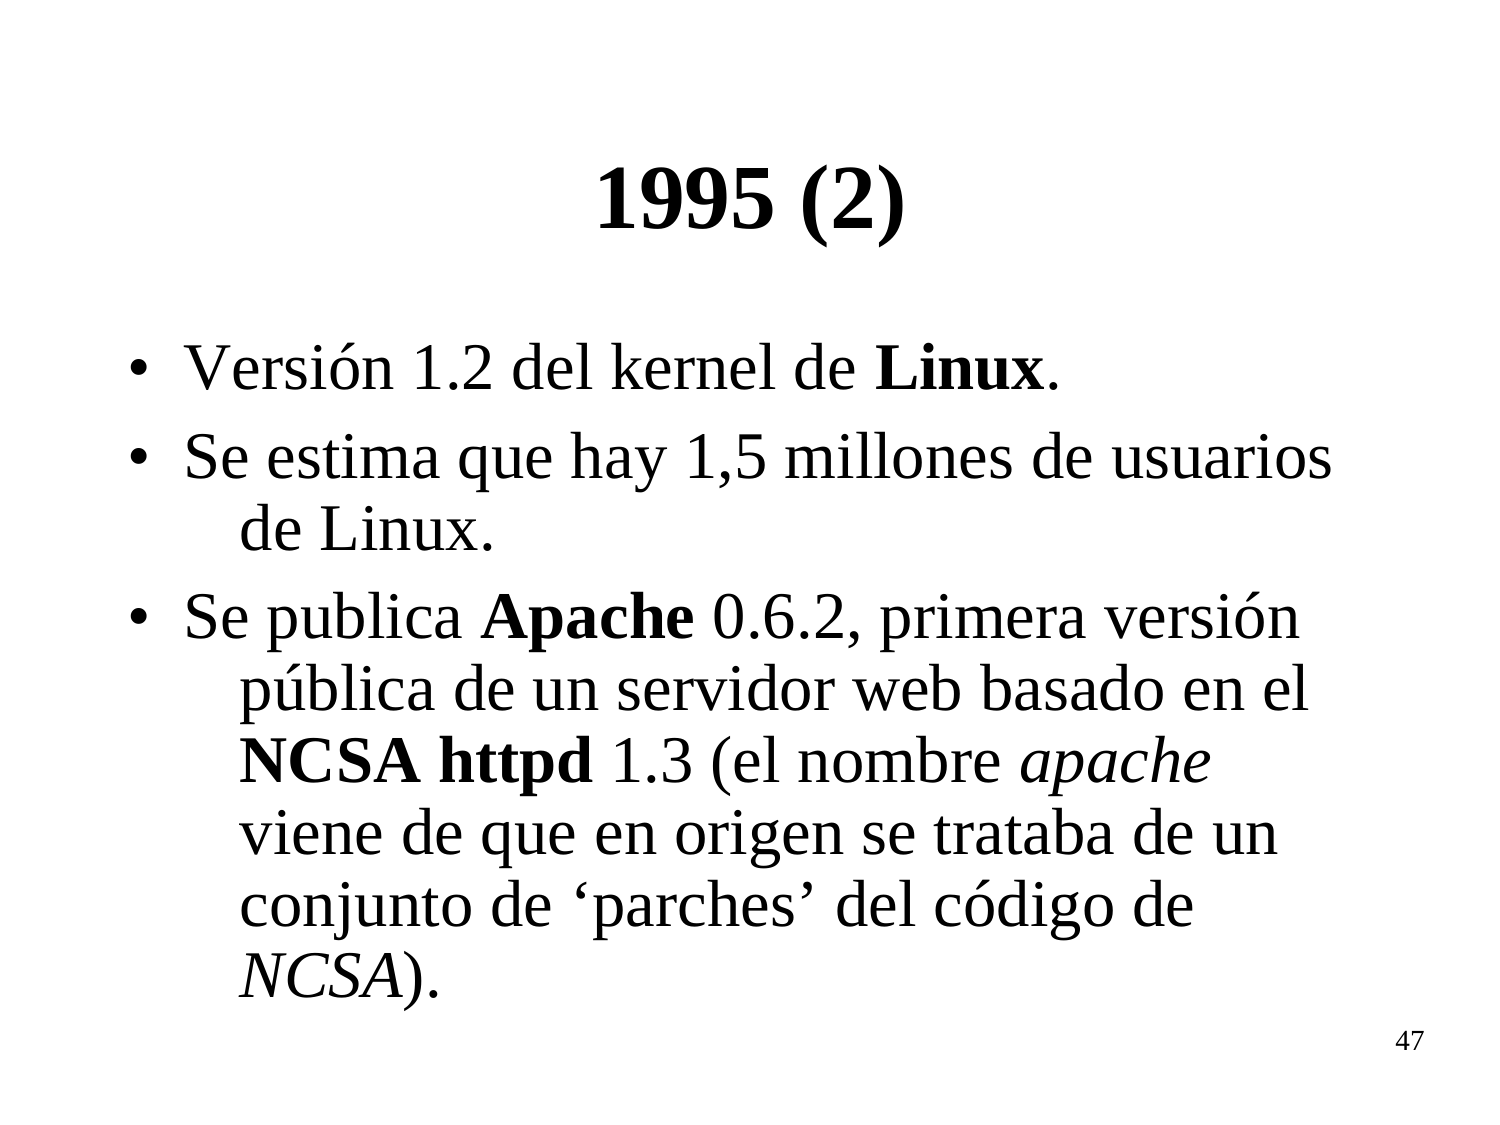

# 1995 (2)
Versión 1.2 del kernel de Linux.
Se estima que hay 1,5 millones de usuarios de Linux.
Se publica Apache 0.6.2, primera versión pública de un servidor web basado en el NCSA httpd 1.3 (el nombre apache viene de que en origen se trataba de un conjunto de ‘parches’ del código de NCSA).
47